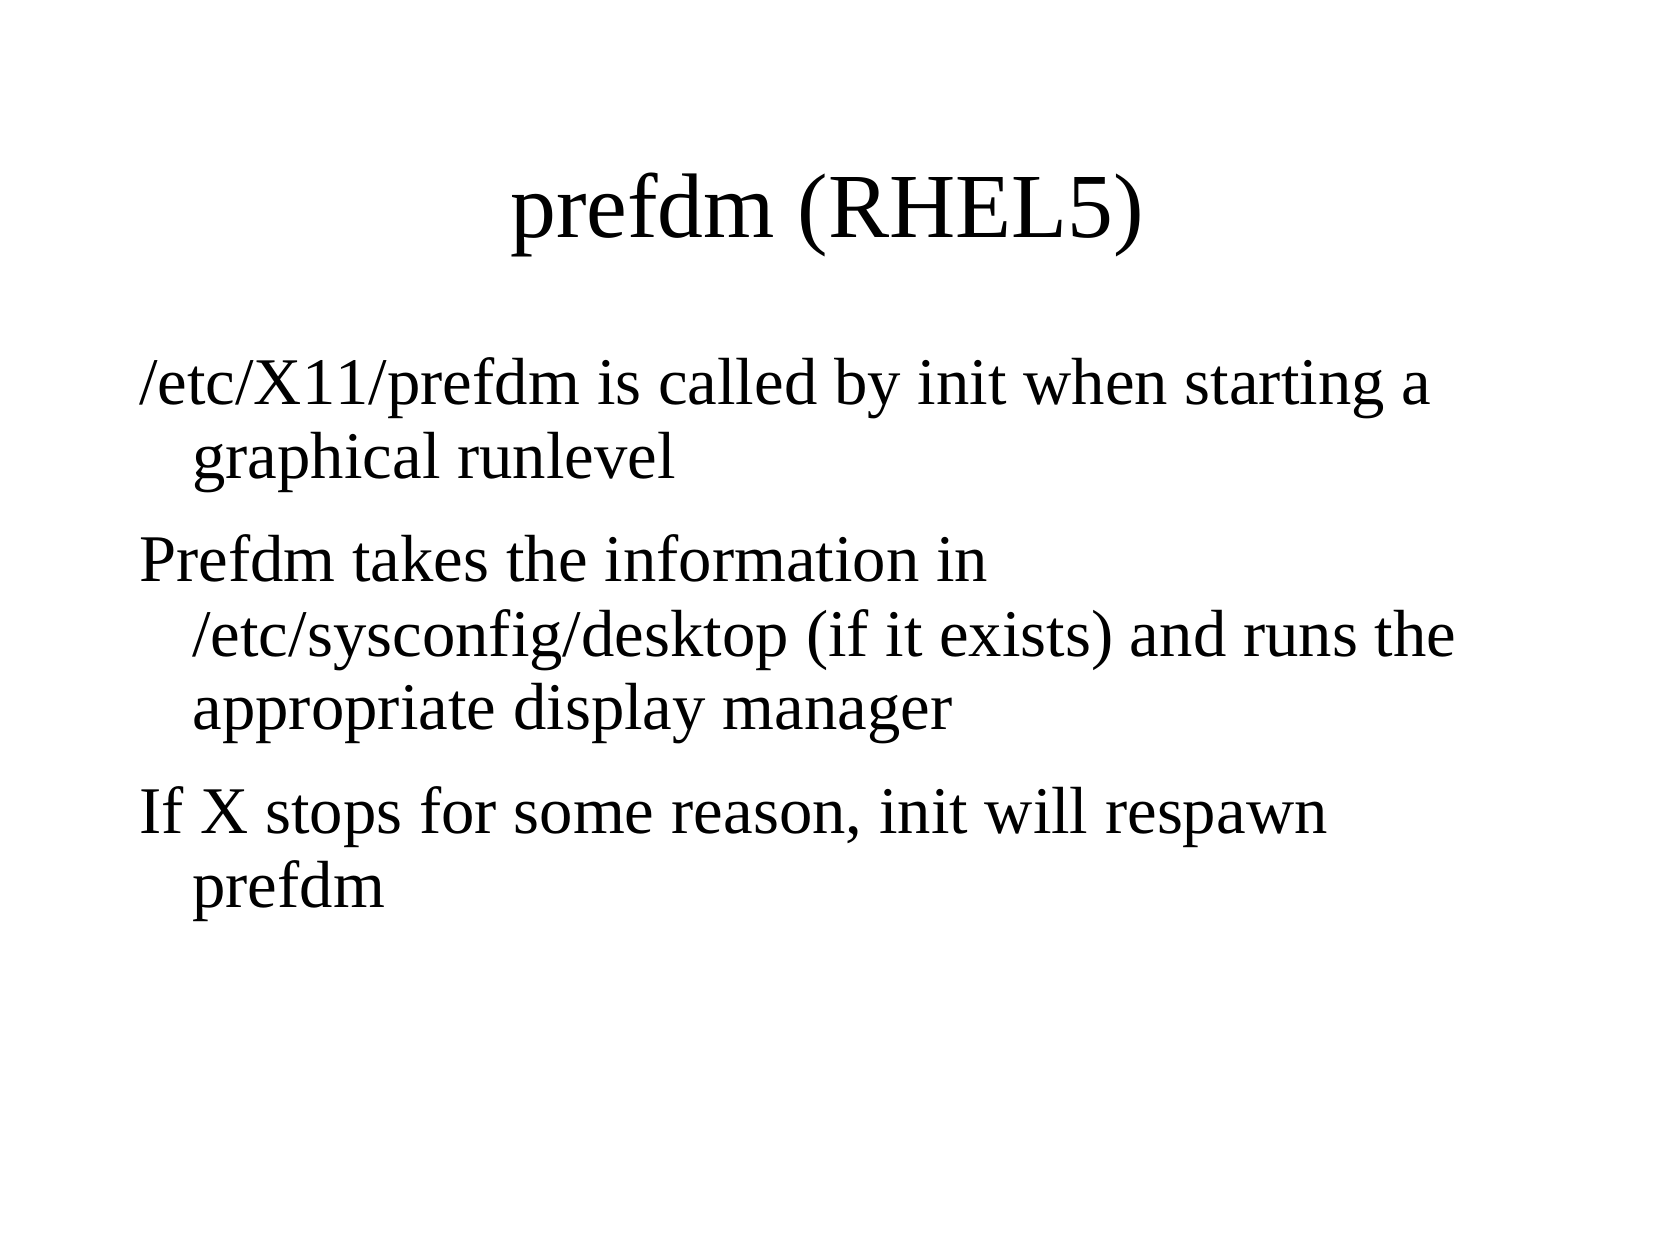

# prefdm (RHEL5)
/etc/X11/prefdm is called by init when starting a graphical runlevel
Prefdm takes the information in /etc/sysconfig/desktop (if it exists) and runs the appropriate display manager
If X stops for some reason, init will respawn prefdm